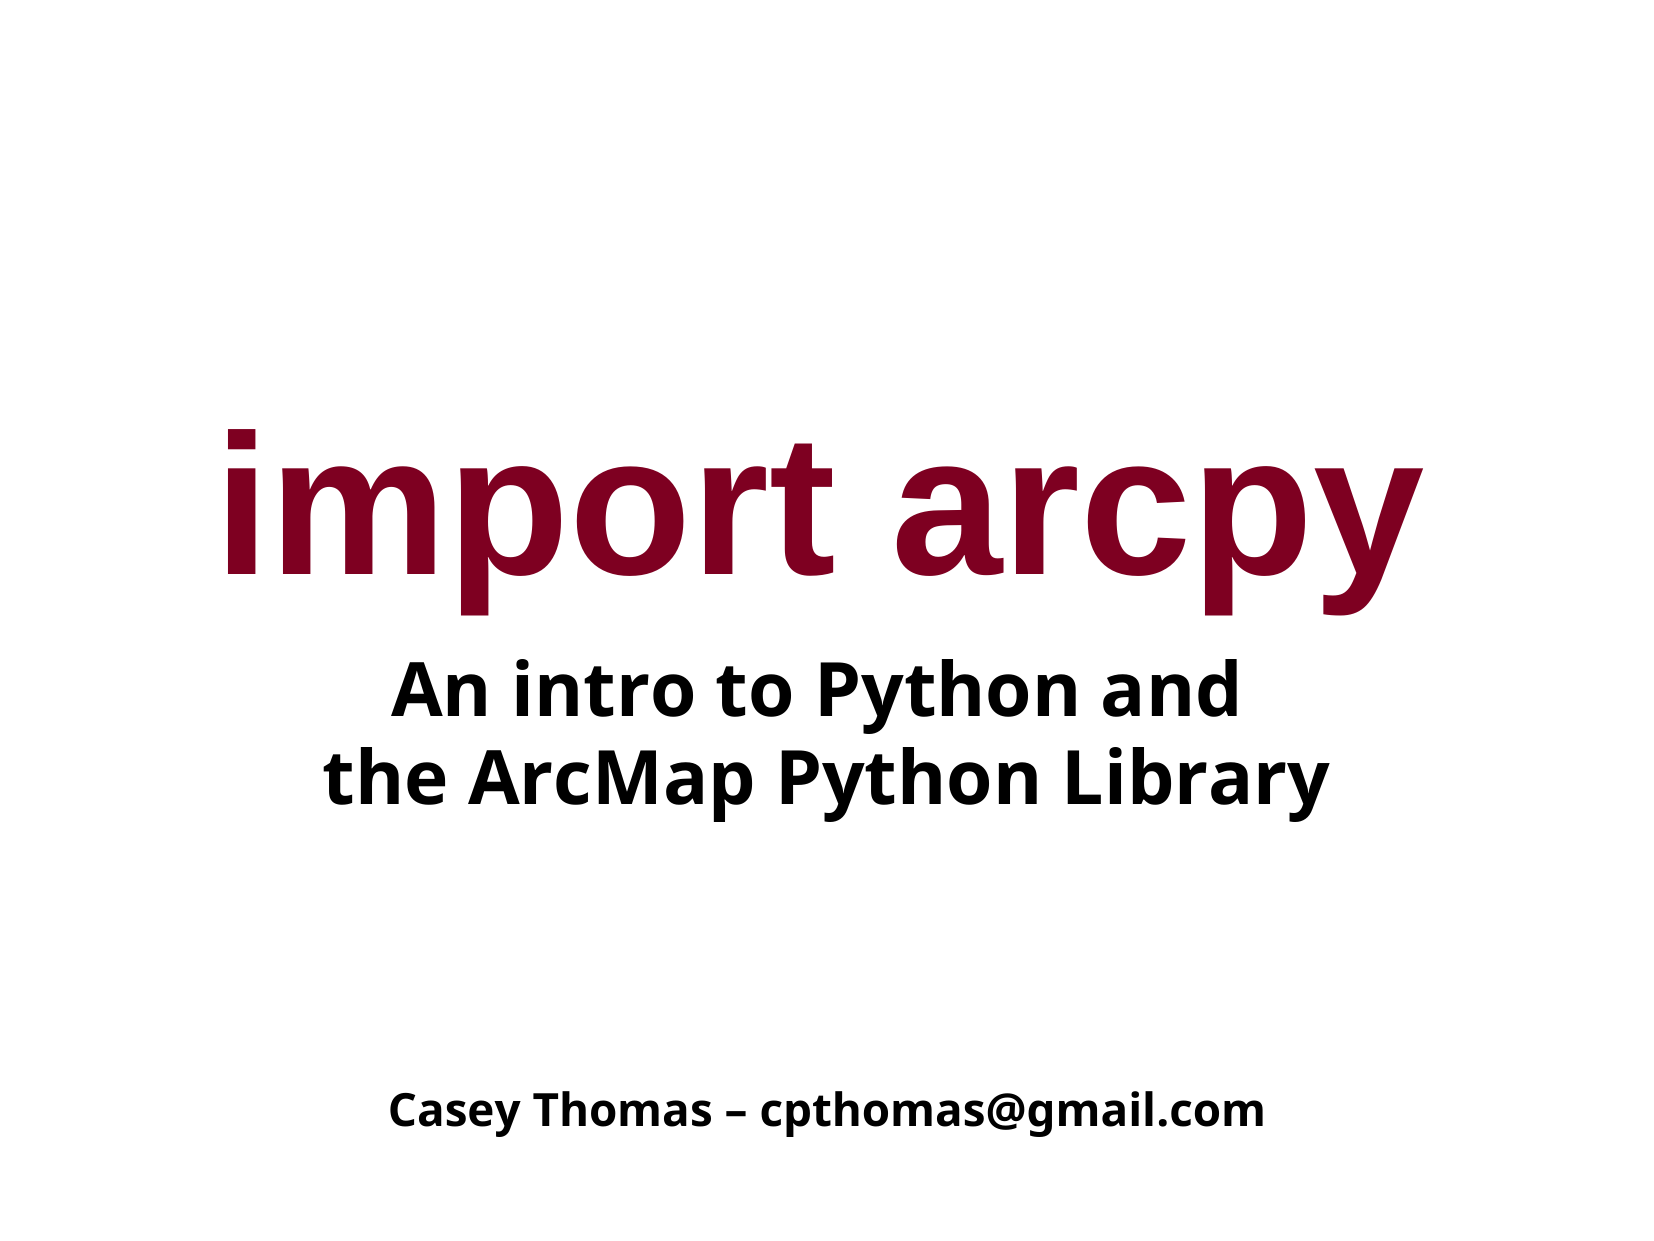

import arcpy
An intro to Python and
the ArcMap Python Library
Casey Thomas – cpthomas@gmail.com